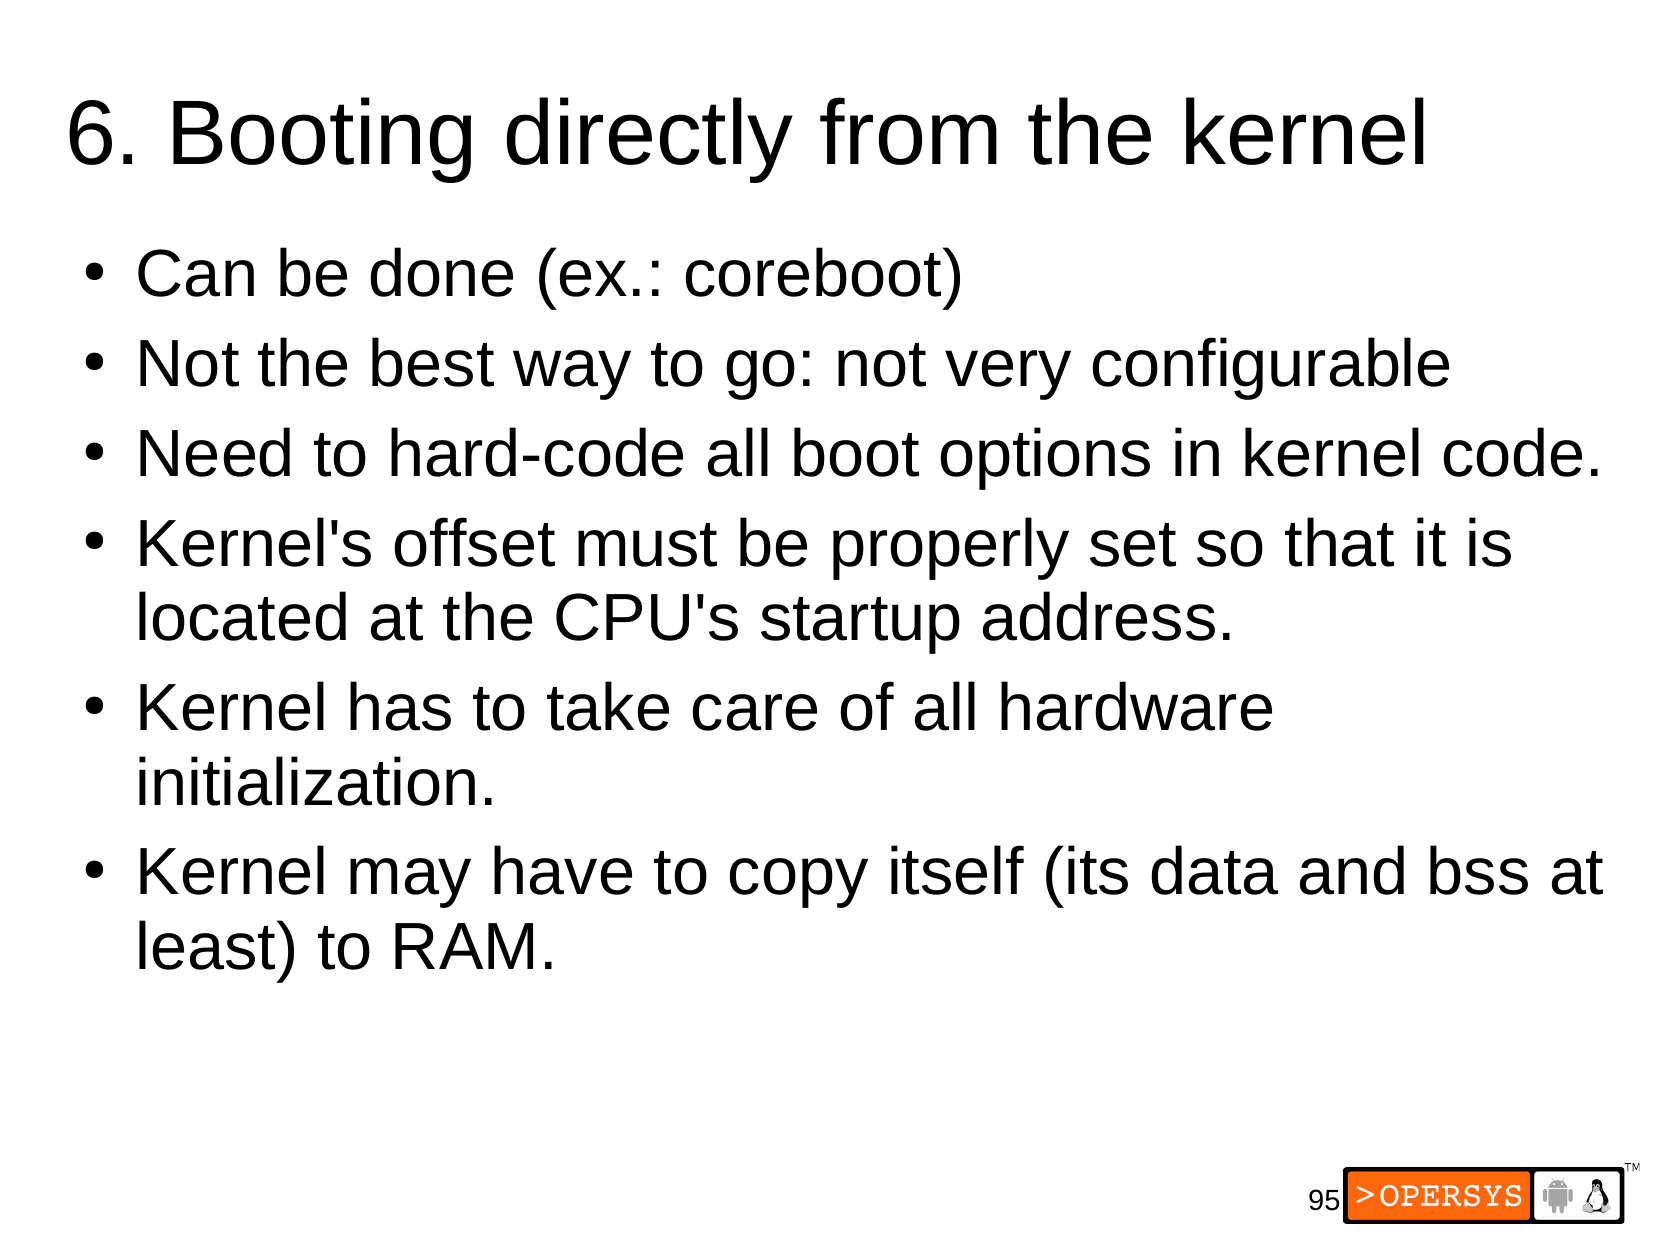

# 6. Booting directly from the kernel
Can be done (ex.: coreboot)
Not the best way to go: not very configurable
Need to hard-code all boot options in kernel code.
Kernel's offset must be properly set so that it is located at the CPU's startup address.
Kernel has to take care of all hardware initialization.
Kernel may have to copy itself (its data and bss at least) to RAM.